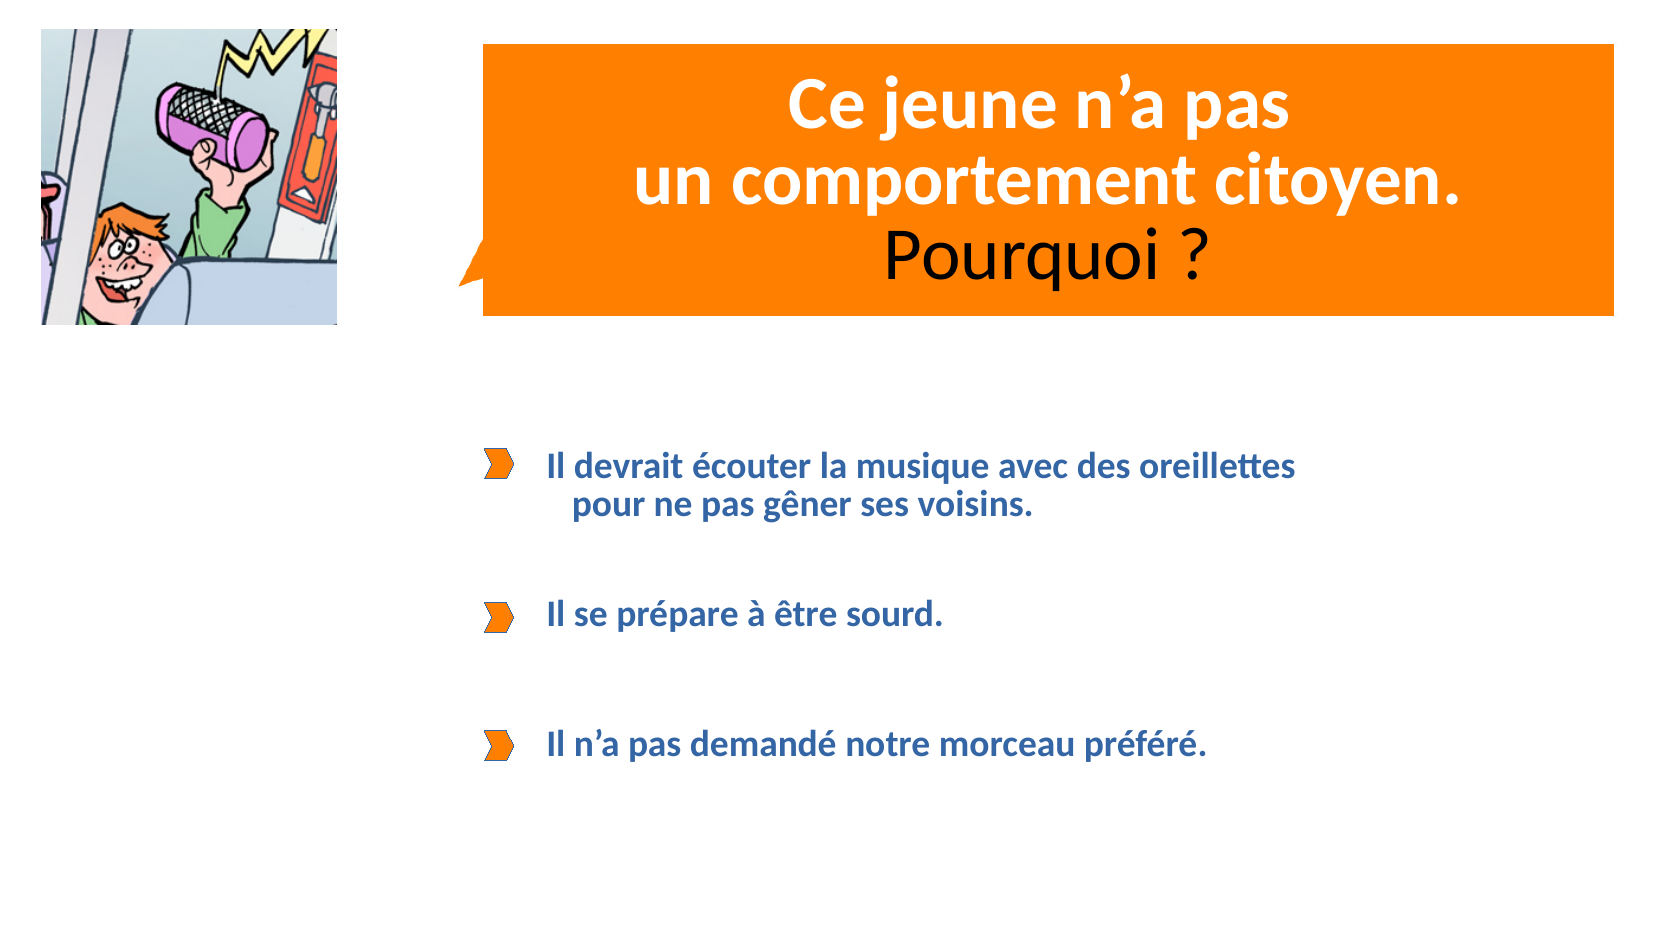

Ce jeune n’a pas
un comportement citoyen.
Pourquoi ?
Il devrait écouter la musique avec des oreillettes
 pour ne pas gêner ses voisins.
Il se prépare à être sourd.
Il n’a pas demandé notre morceau préféré.